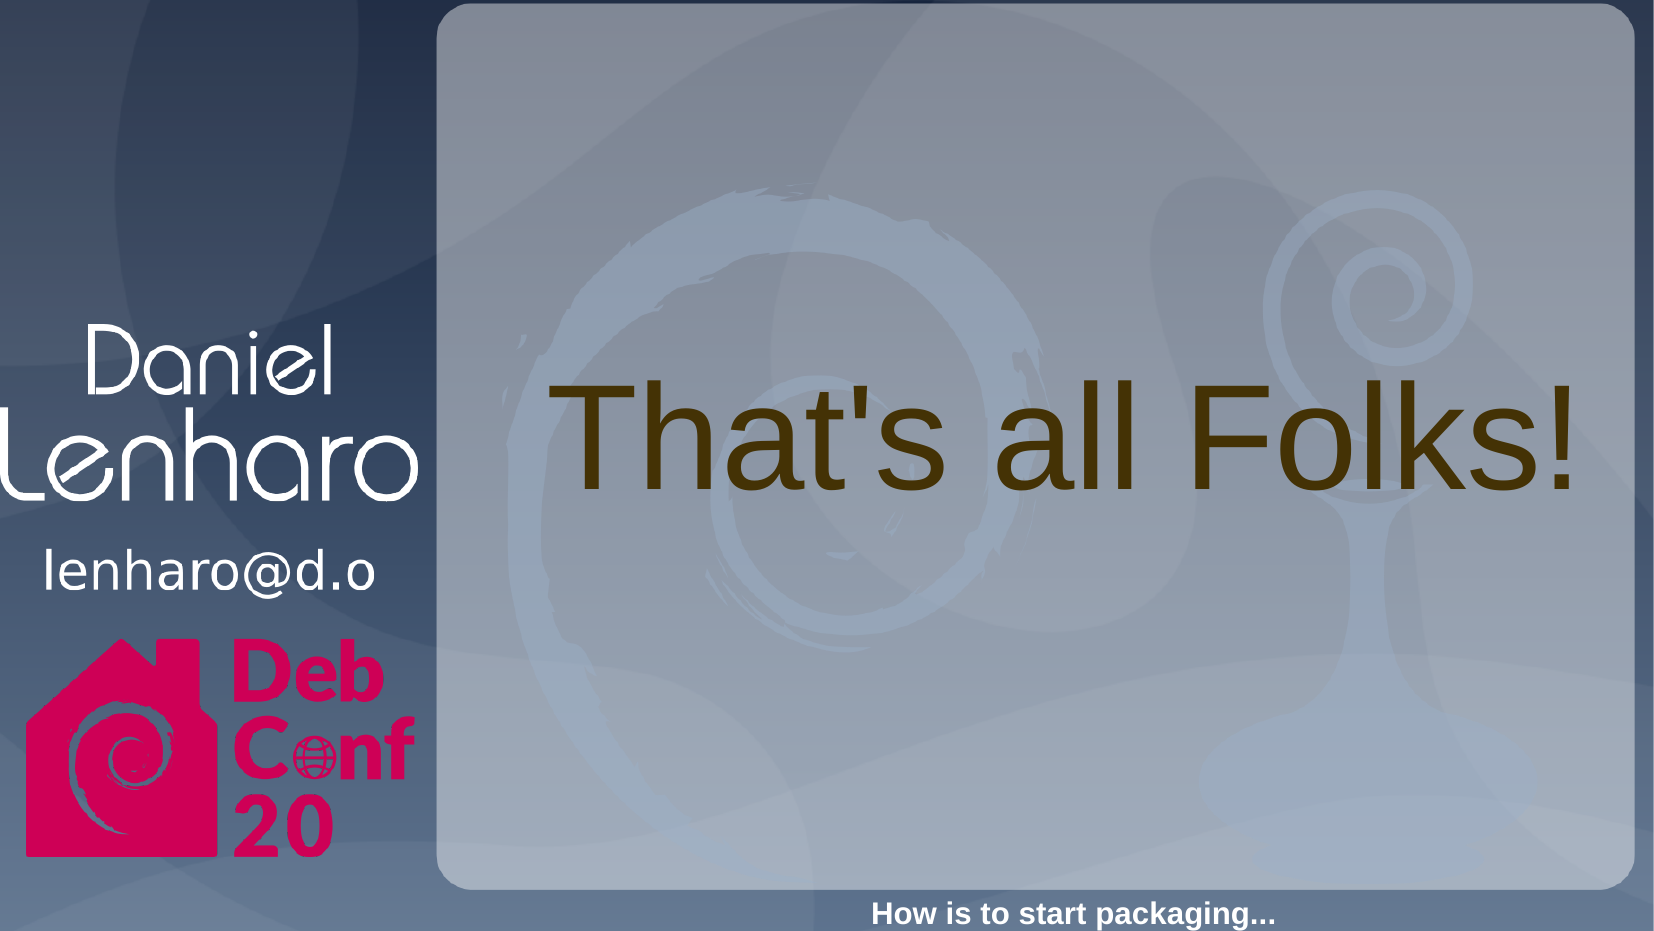

That's all Folks!
How is to start packaging...